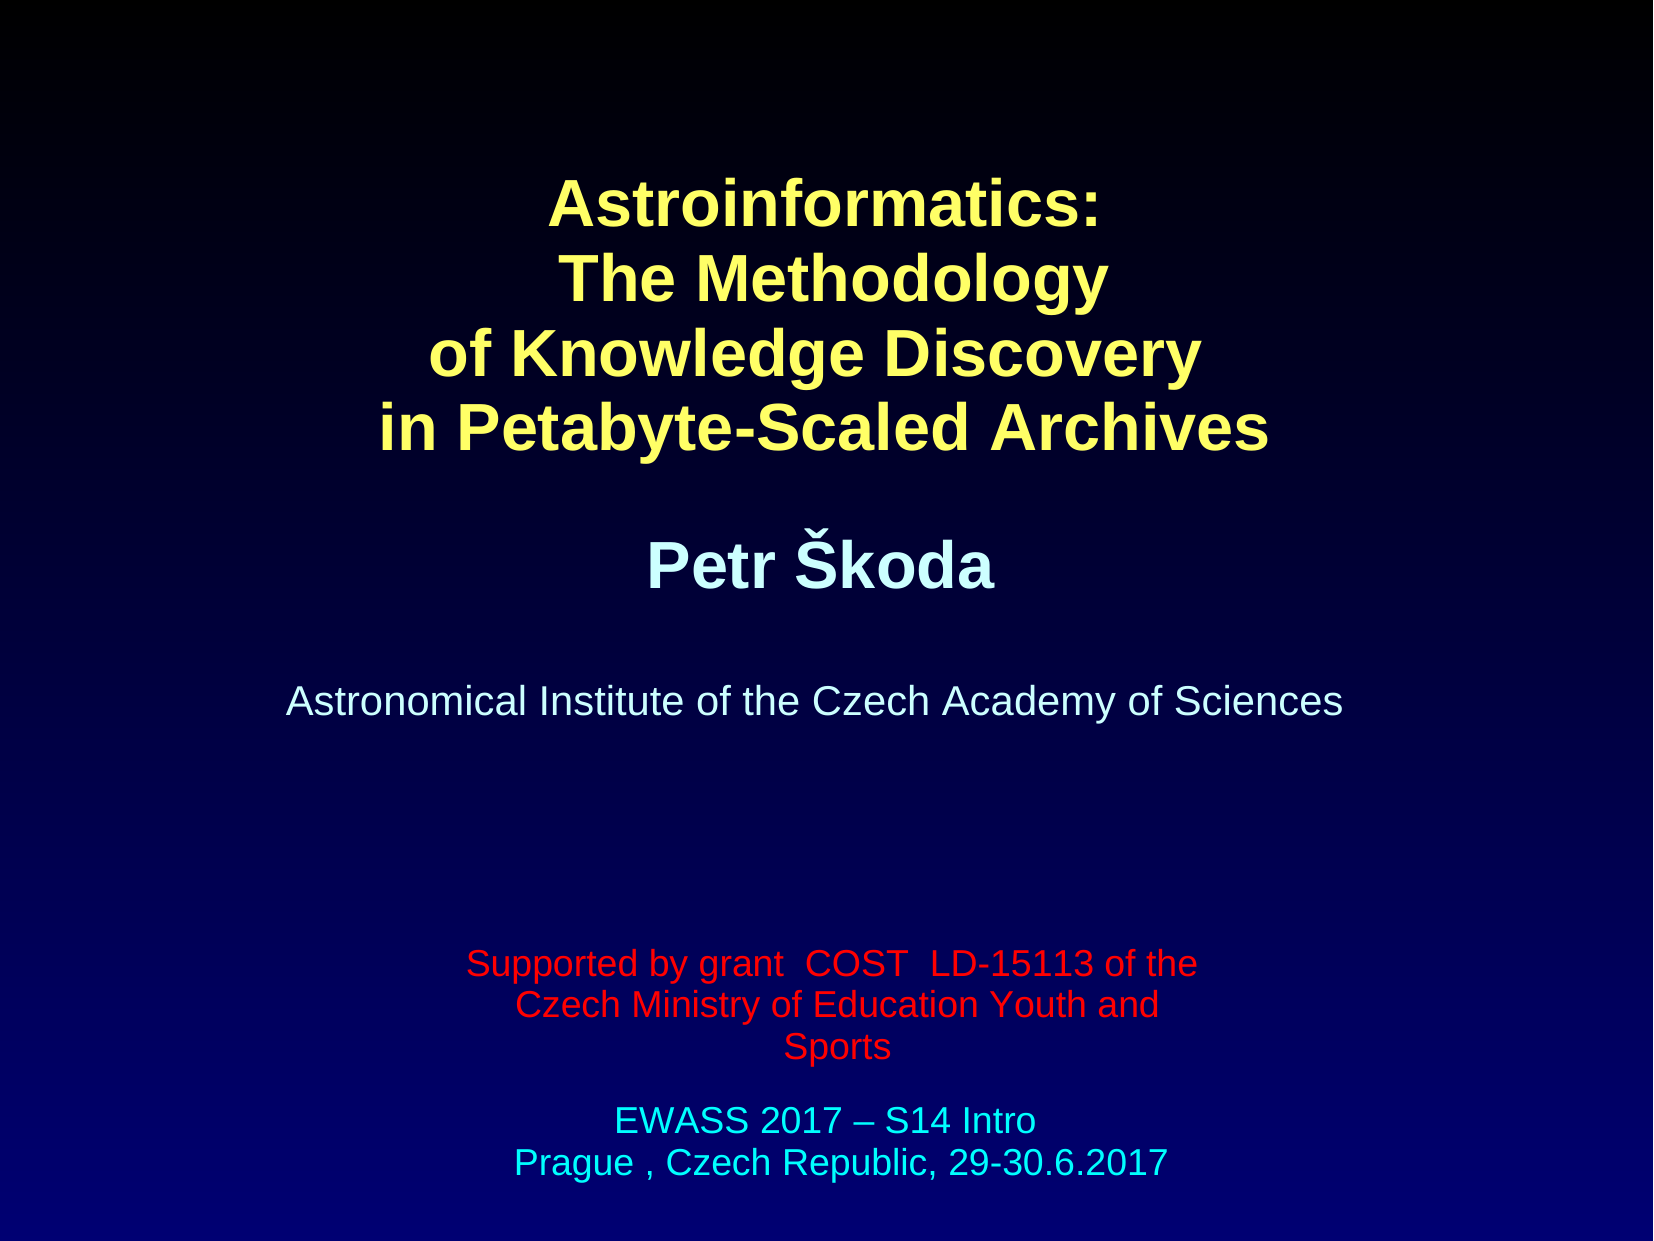

#
Astroinformatics:
 The Methodology
 of Knowledge Discovery
in Petabyte-Scaled Archives
A
Petr Škoda
Astronomical Institute of the Czech Academy of Sciences
Supported by grant COST LD-15113 of the
Czech Ministry of Education Youth and Sports
EWASS 2017 – S14 Intro
 Prague , Czech Republic, 29-30.6.2017